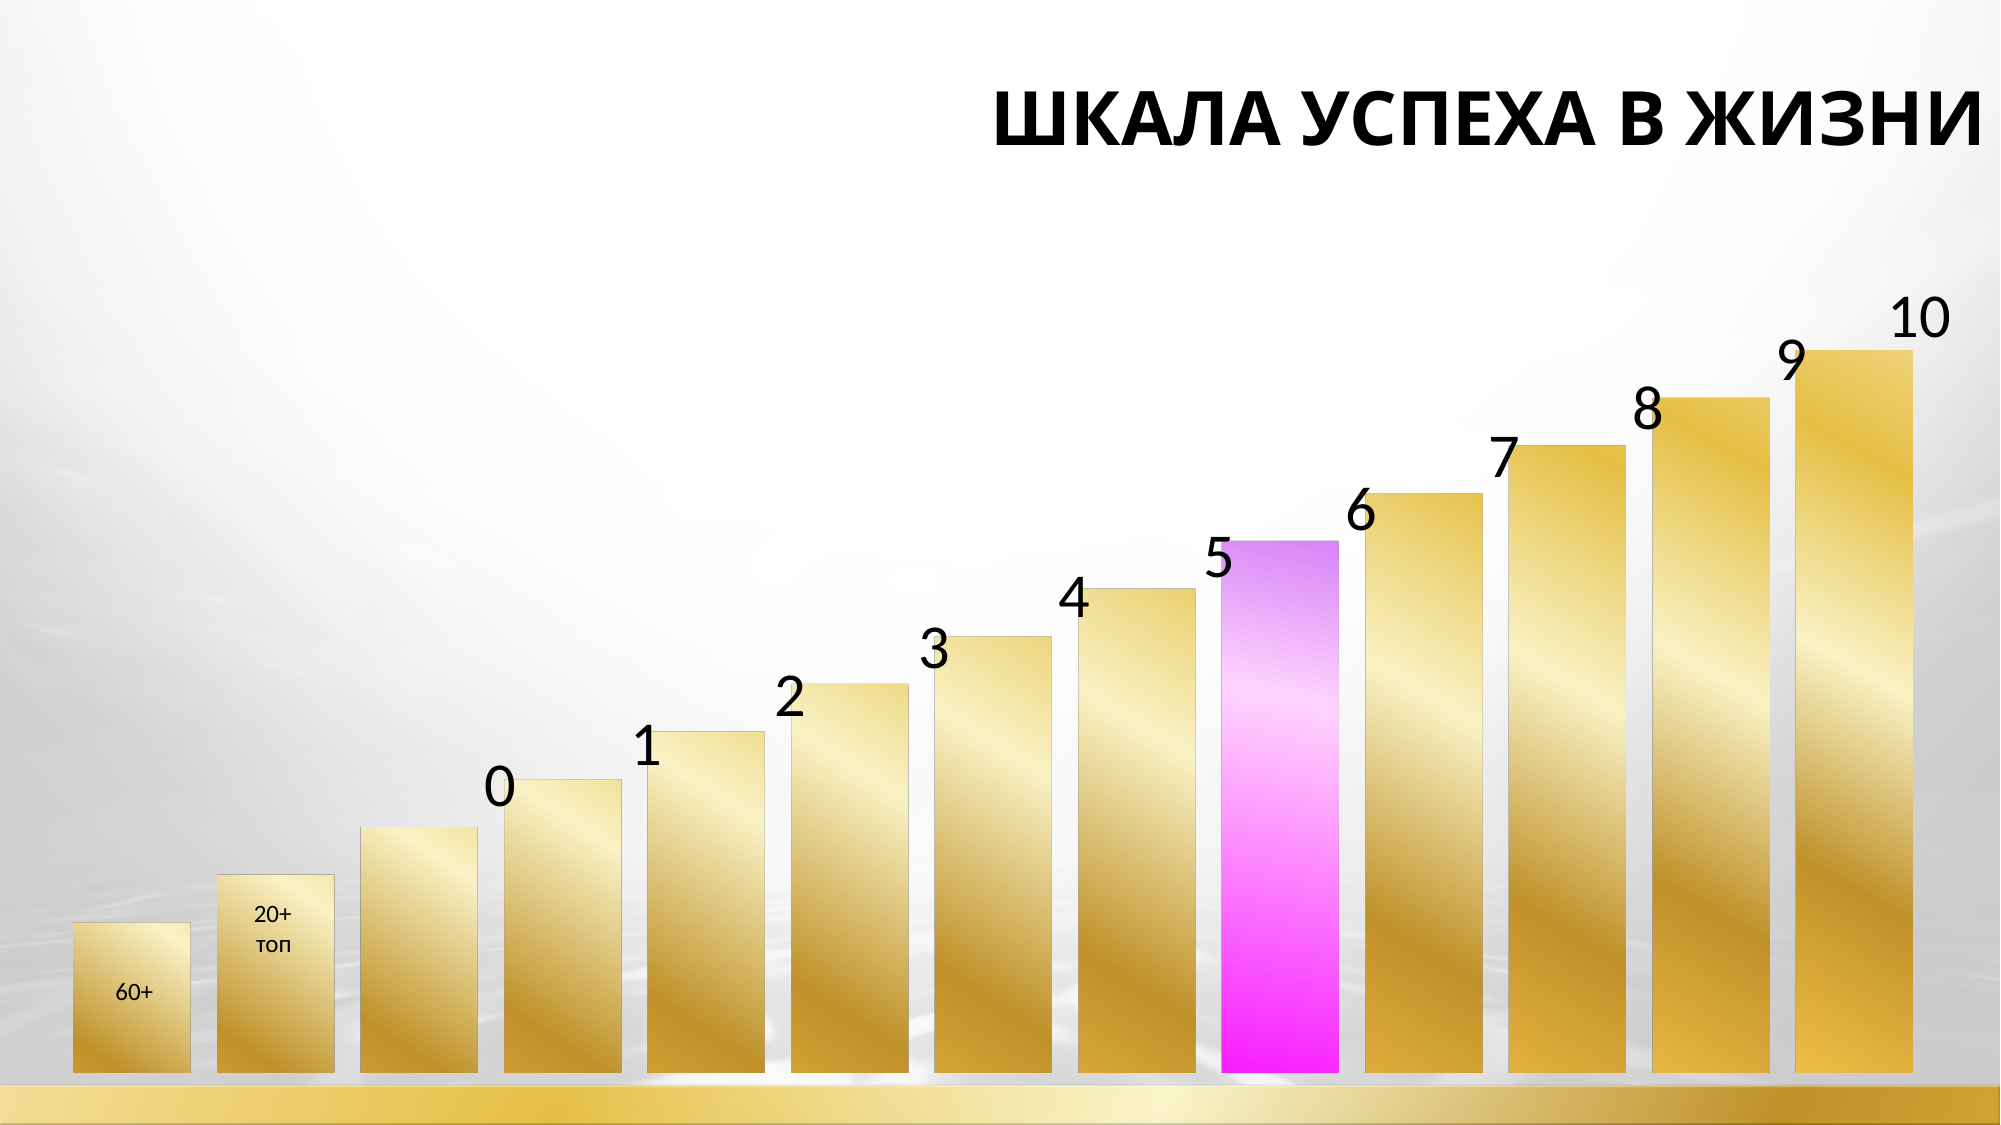

ШКАЛА УСПЕХА В ЖИЗНИ
10
9
8
7
6
5
4
3
2
1
0
20+
топ
60+